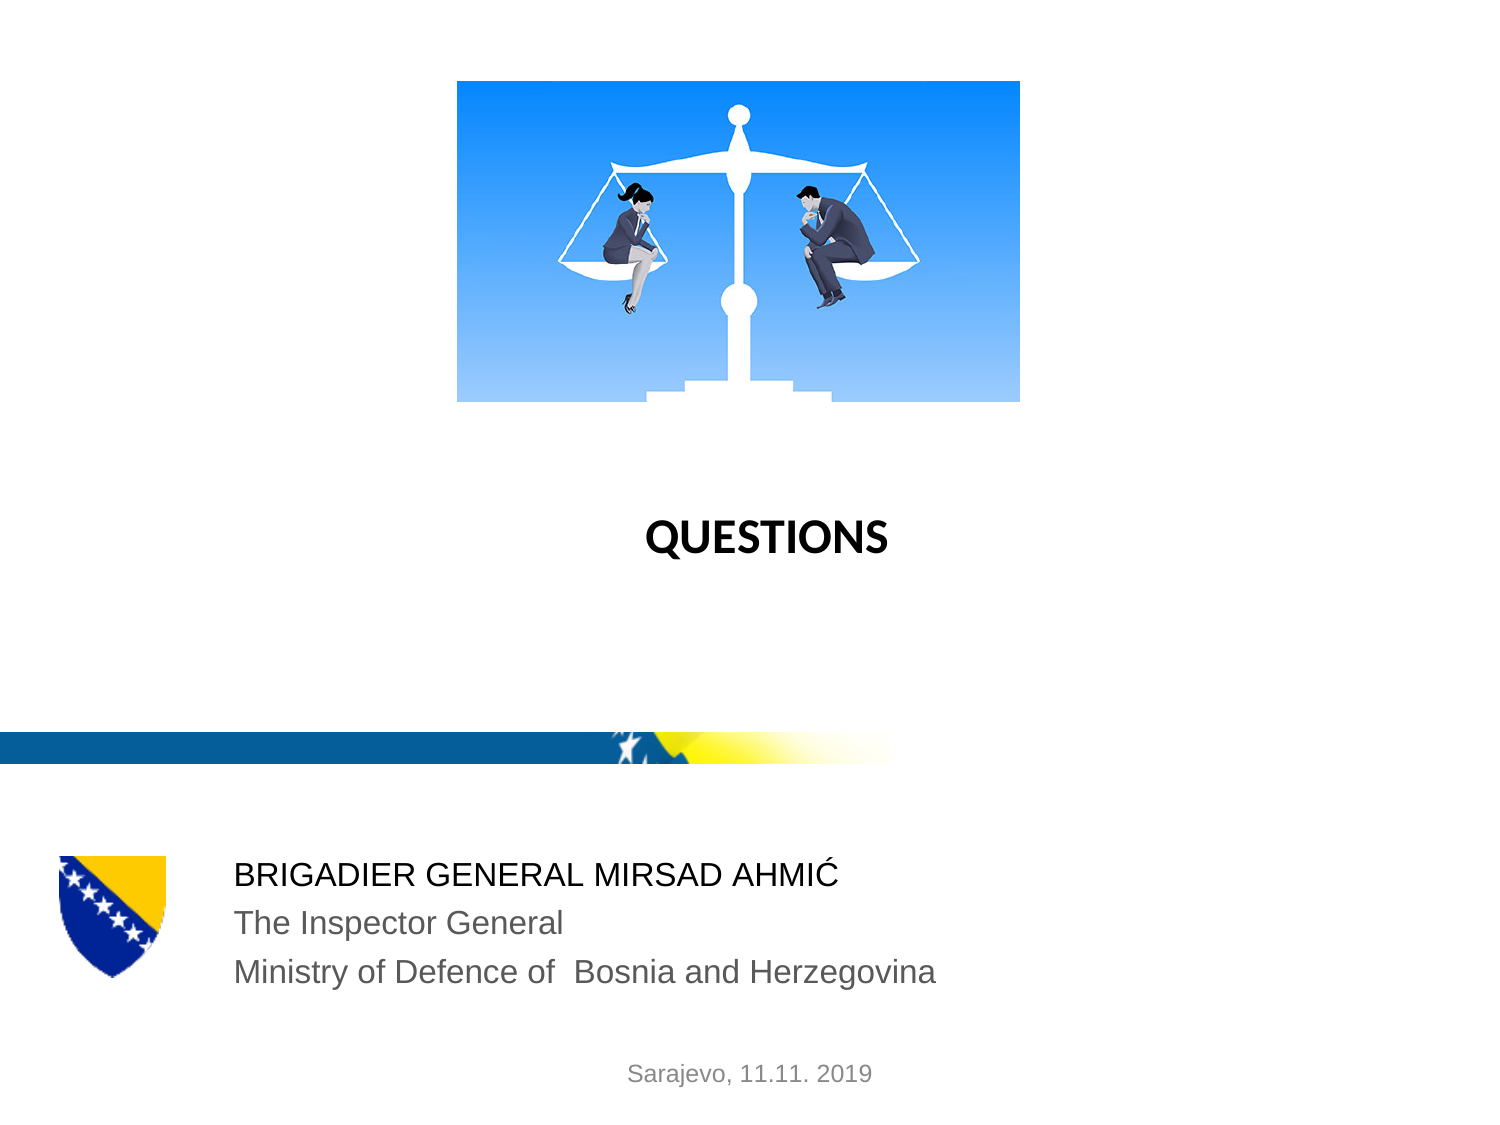

# QUESTIONS
BRIGADIER GENERAL MIRSAD AHMIĆ
The Inspector General
Ministry of Defence of Bosnia and Herzegovina
Sarajevo, 11.11. 2019